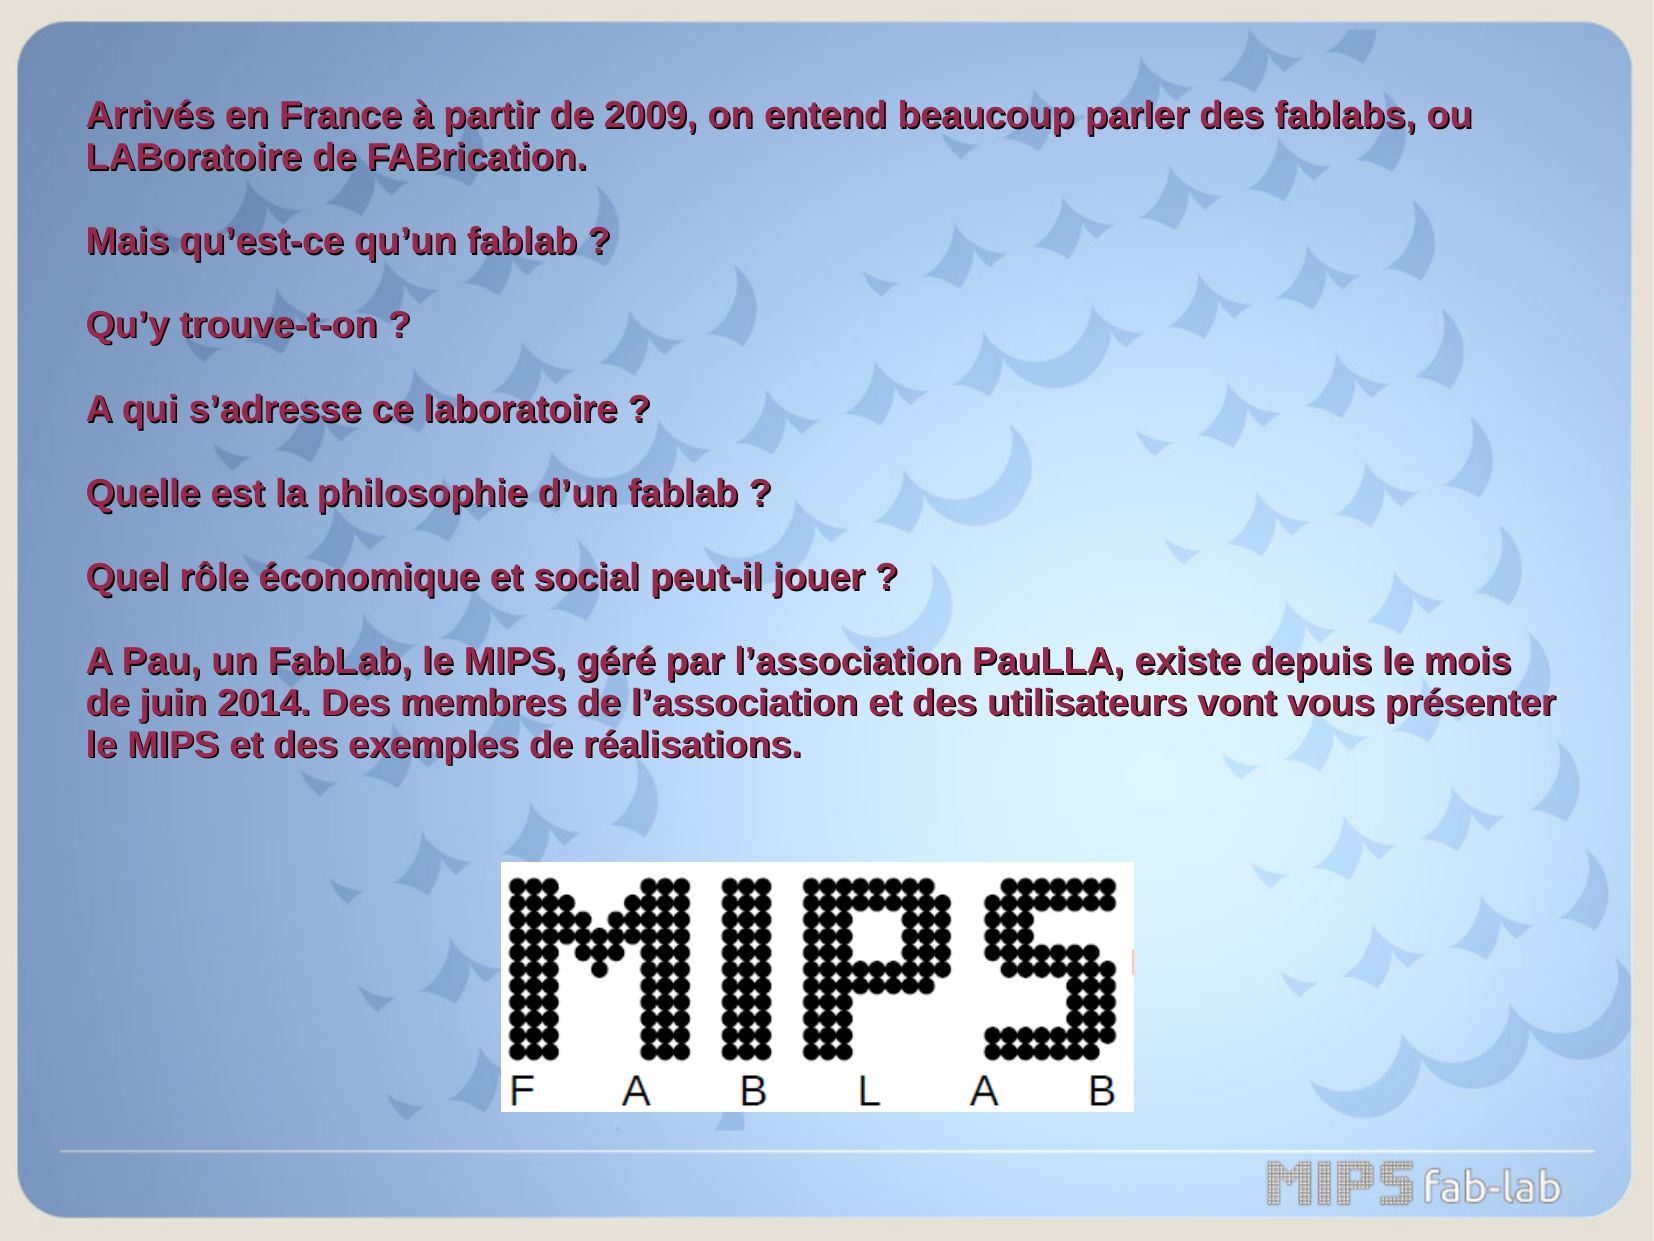

Arrivés en France à partir de 2009, on entend beaucoup parler des fablabs, ou
LABoratoire de FABrication.
Mais qu’est-ce qu’un fablab ?
Qu’y trouve-t-on ?
A qui s’adresse ce laboratoire ?
Quelle est la philosophie d’un fablab ?
Quel rôle économique et social peut-il jouer ?
A Pau, un FabLab, le MIPS, géré par l’association PauLLA, existe depuis le mois
de juin 2014. Des membres de l’association et des utilisateurs vont vous présenter
le MIPS et des exemples de réalisations.